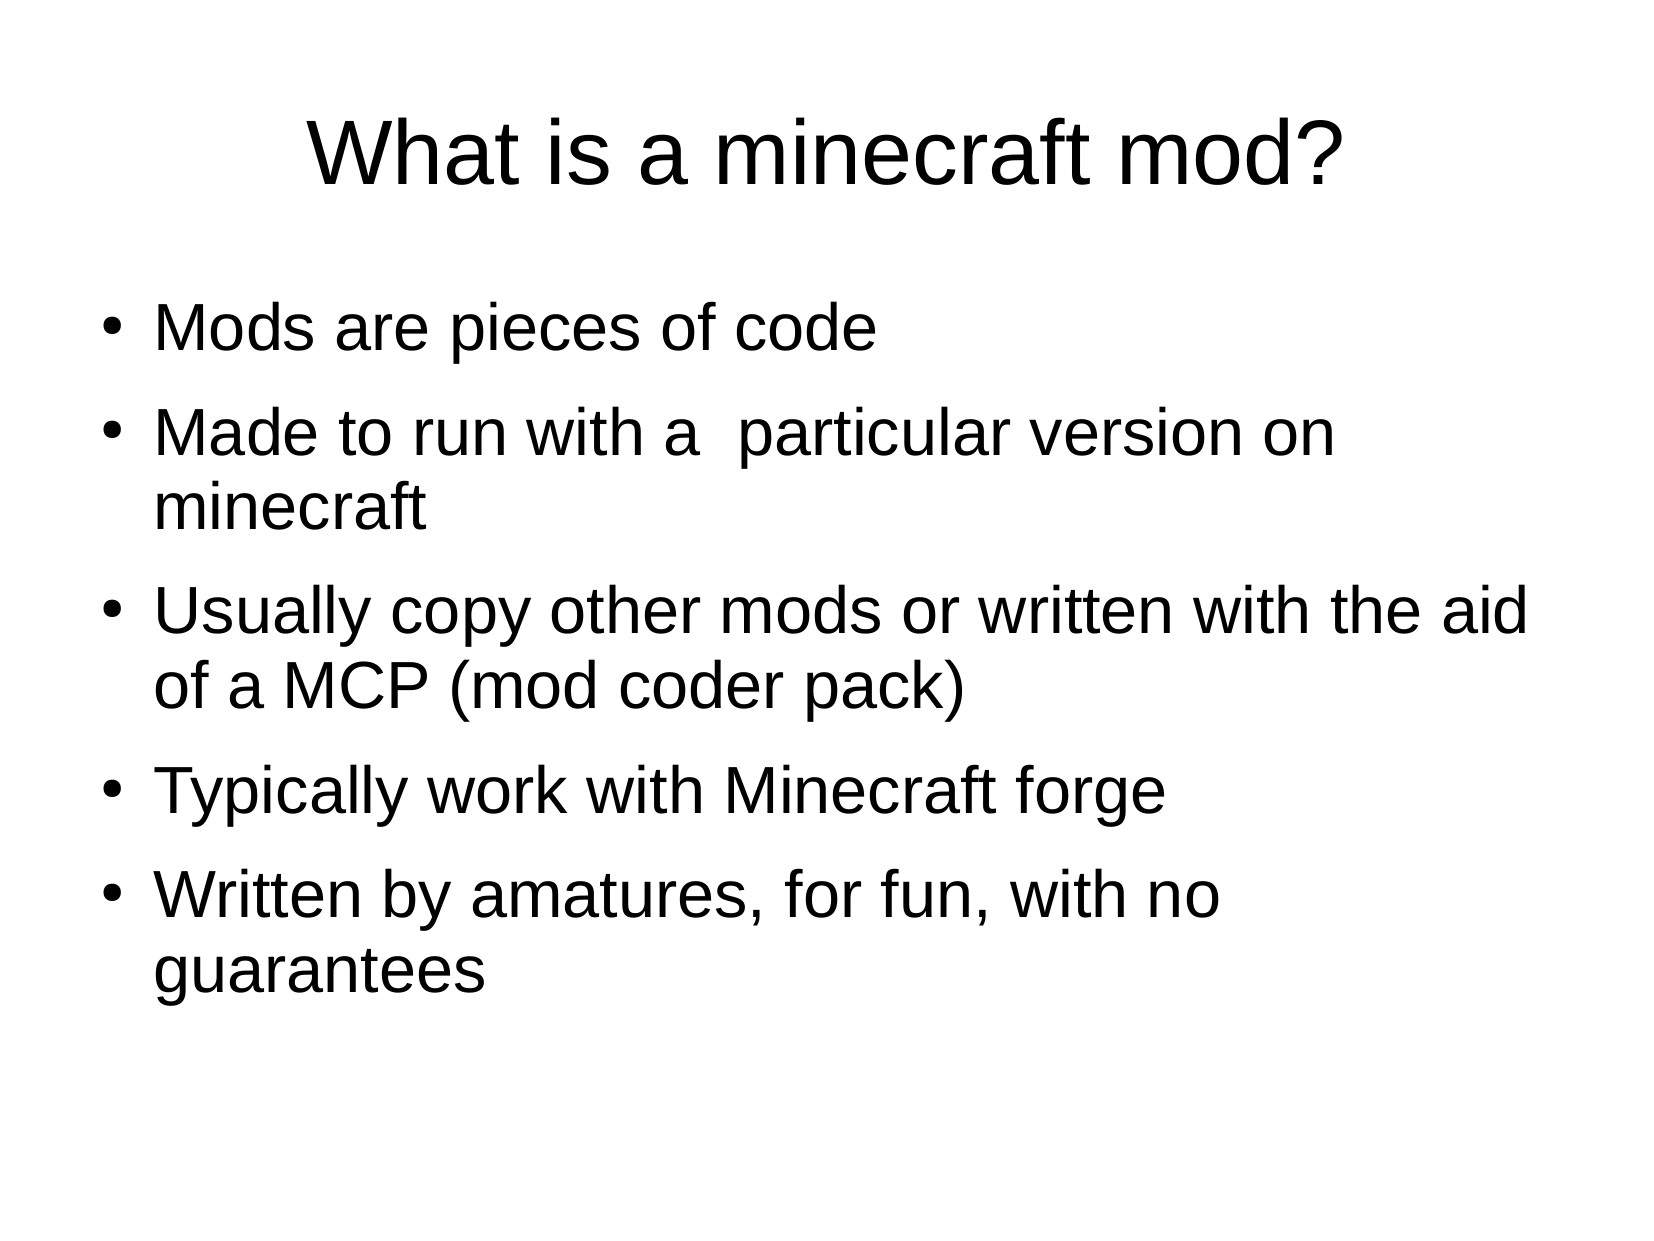

# What is a minecraft mod?
Mods are pieces of code
Made to run with a particular version on minecraft
Usually copy other mods or written with the aid of a MCP (mod coder pack)
Typically work with Minecraft forge
Written by amatures, for fun, with no guarantees